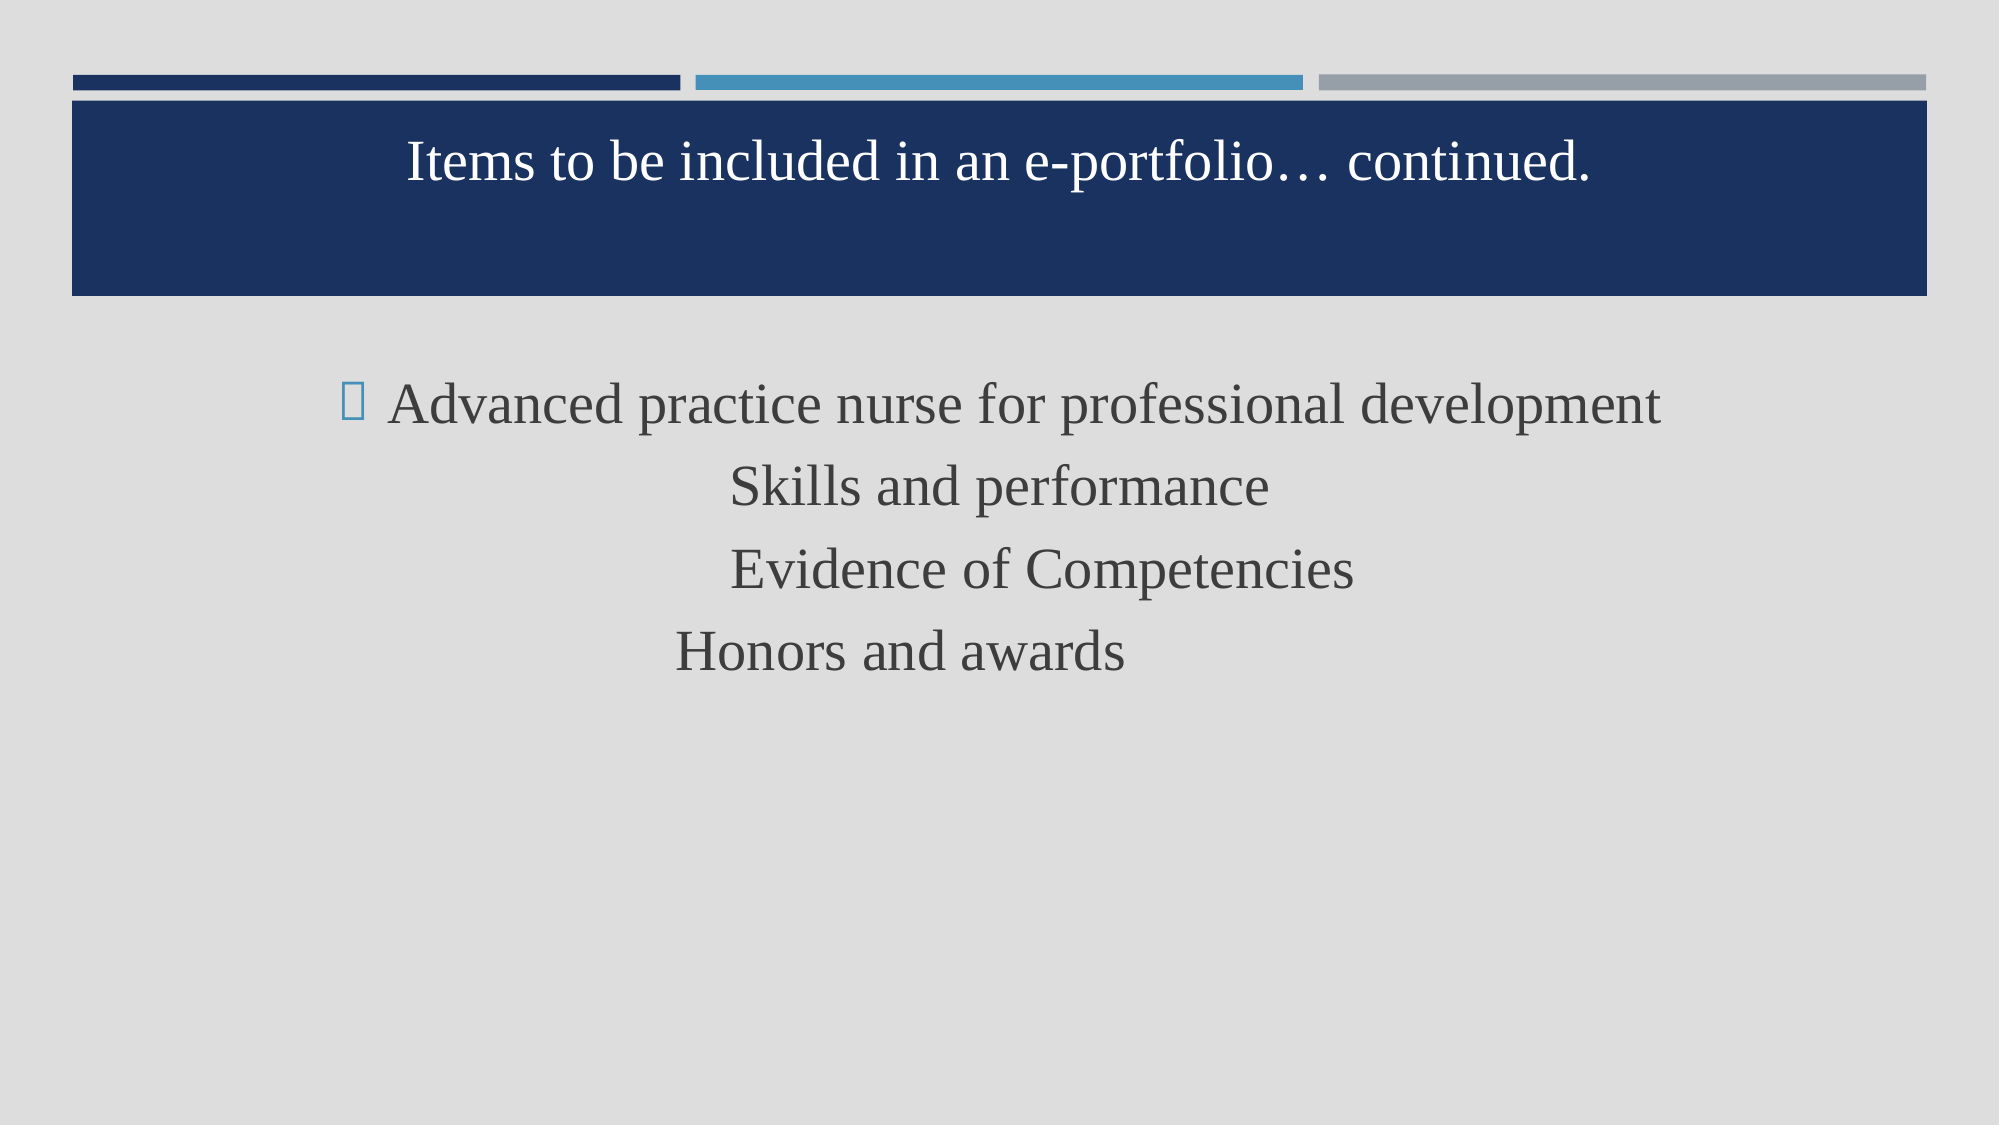

# Items to be included in an e-portfolio… continued.
Advanced practice nurse for professional development
Skills and performance
 Evidence of Competencies
 Honors and awards